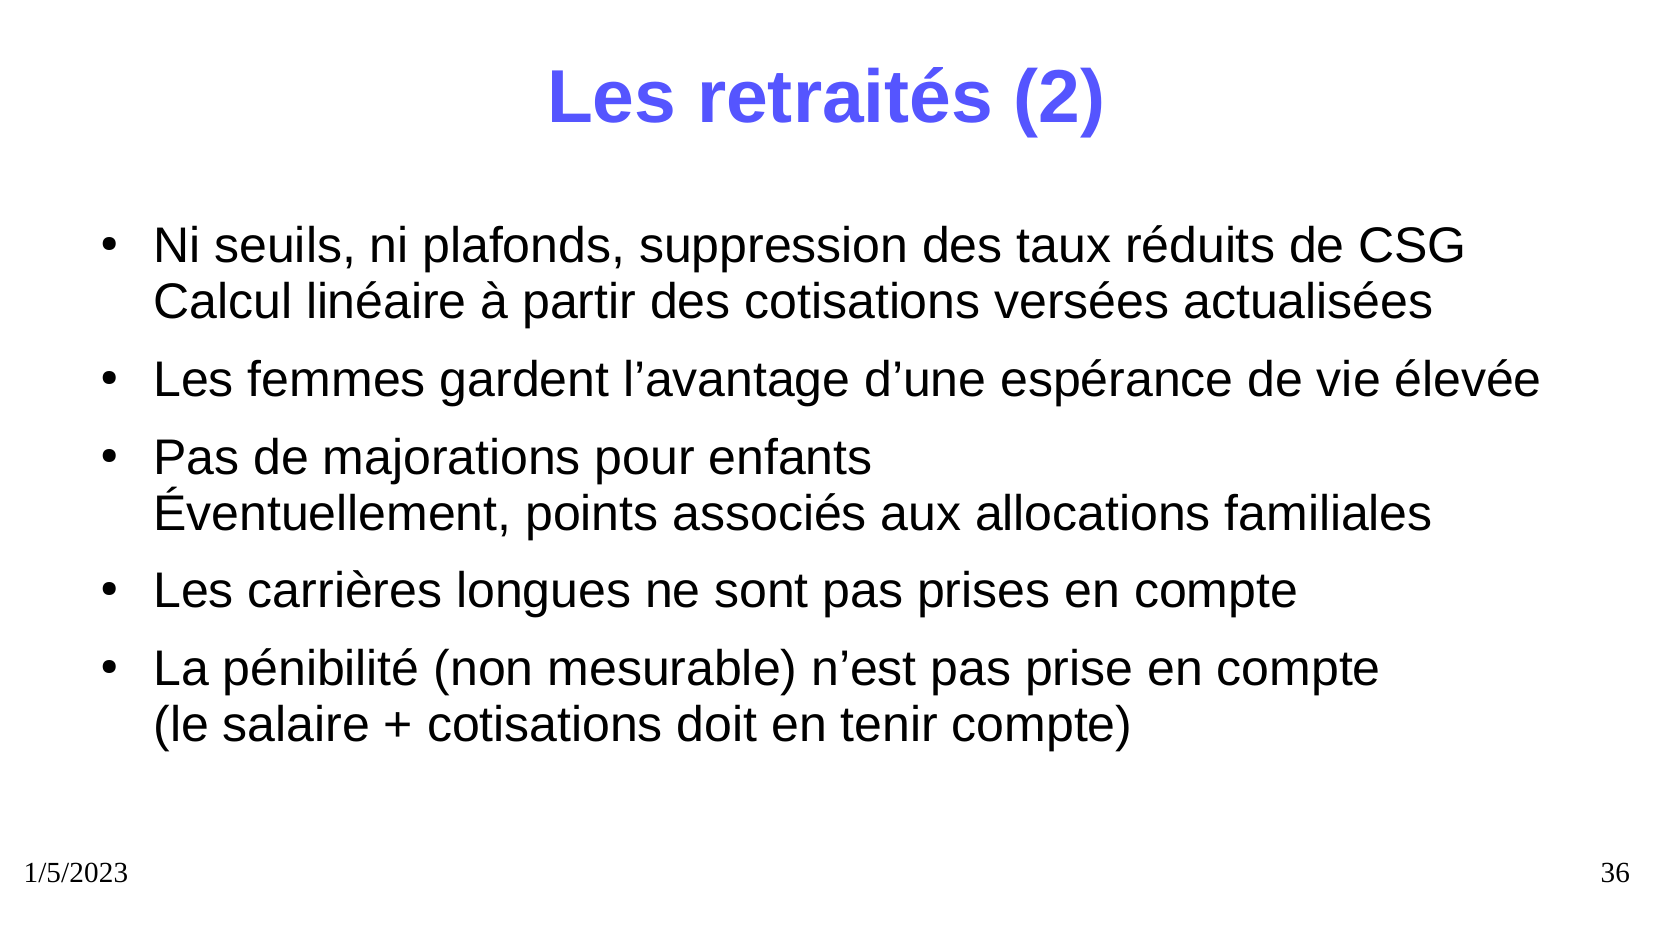

# Les retraités (2)
Ni seuils, ni plafonds, suppression des taux réduits de CSG
Calcul linéaire à partir des cotisations versées actualisées
Les femmes gardent l’avantage d’une espérance de vie élevée
Pas de majorations pour enfants
Éventuellement, points associés aux allocations familiales
Les carrières longues ne sont pas prises en compte
La pénibilité (non mesurable) n’est pas prise en compte
(le salaire + cotisations doit en tenir compte)
1/5/2023
36